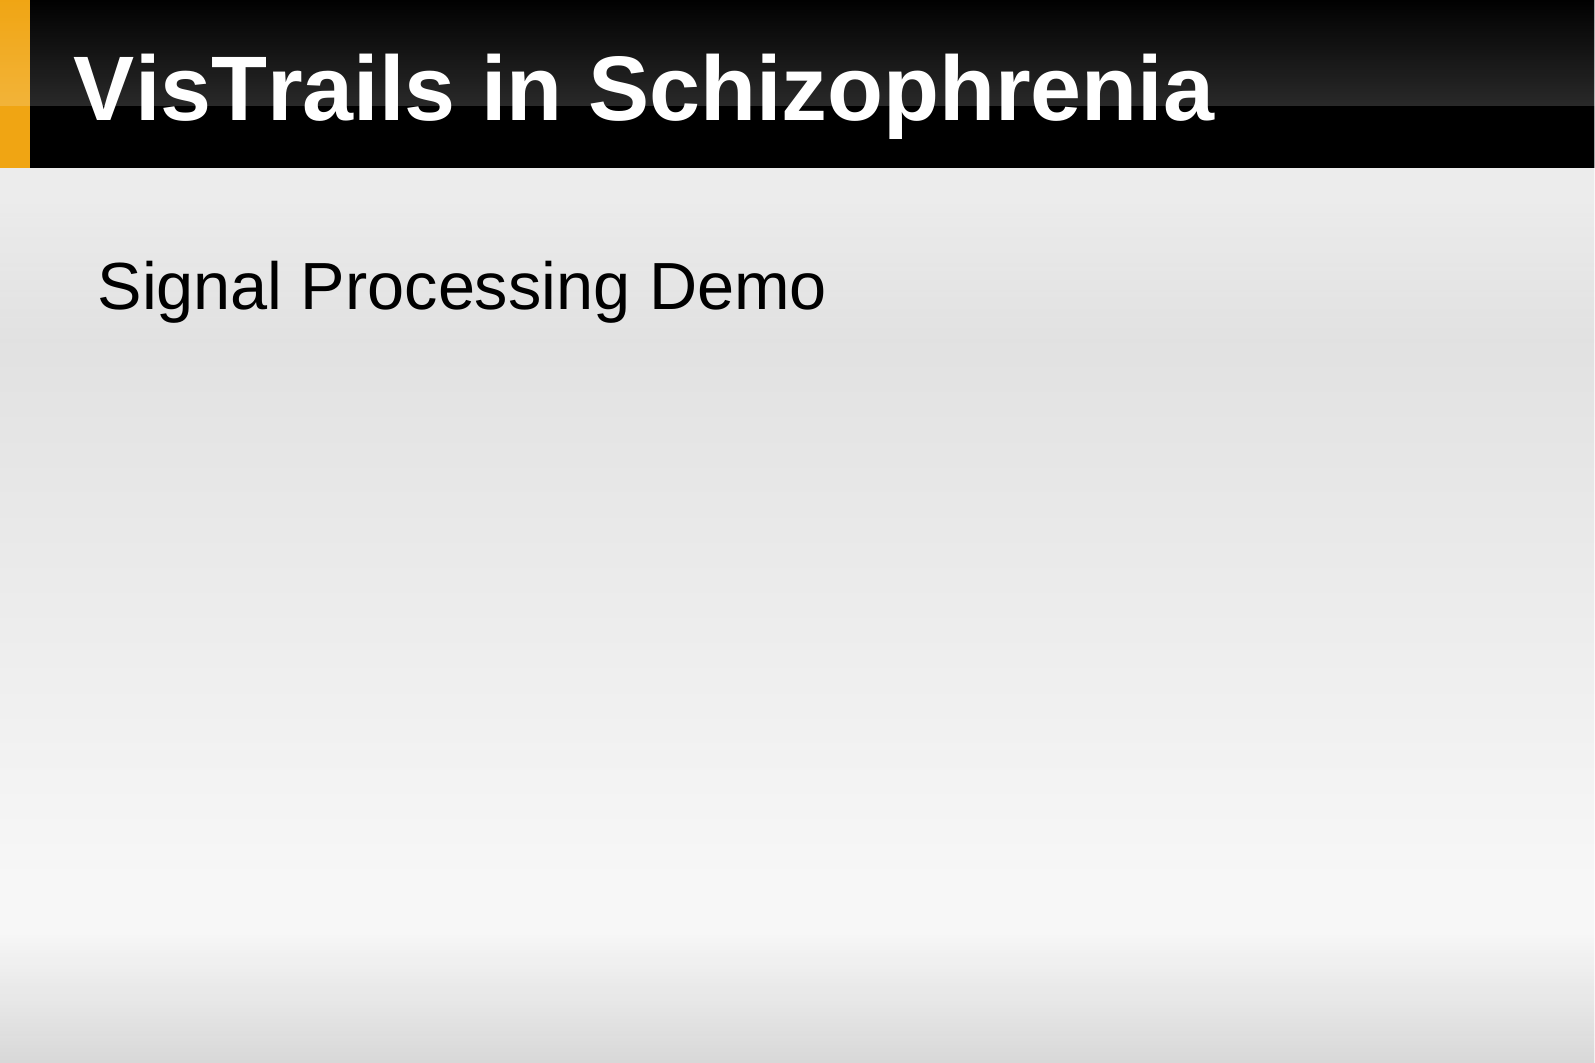

# VisTrails in Schizophrenia
Signal Processing Demo